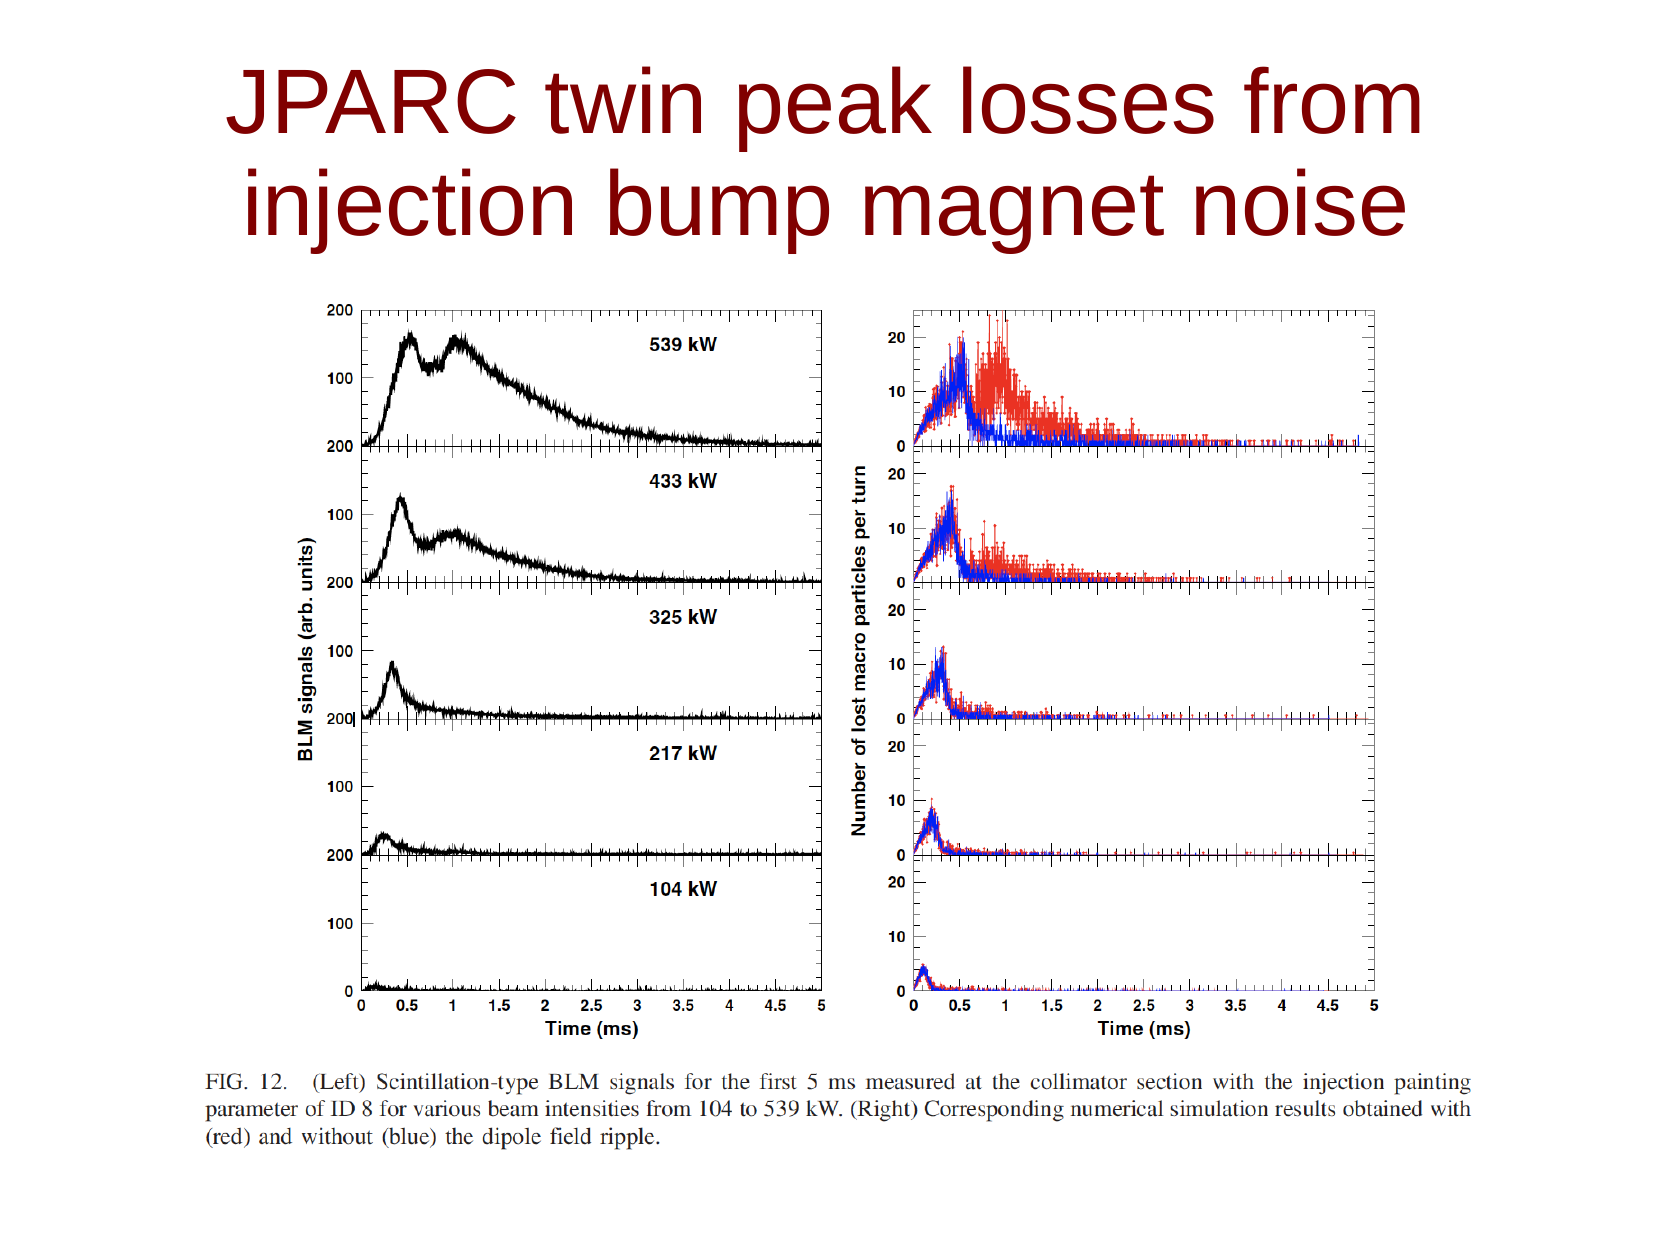

# JPARC twin peak losses from injection bump magnet noise